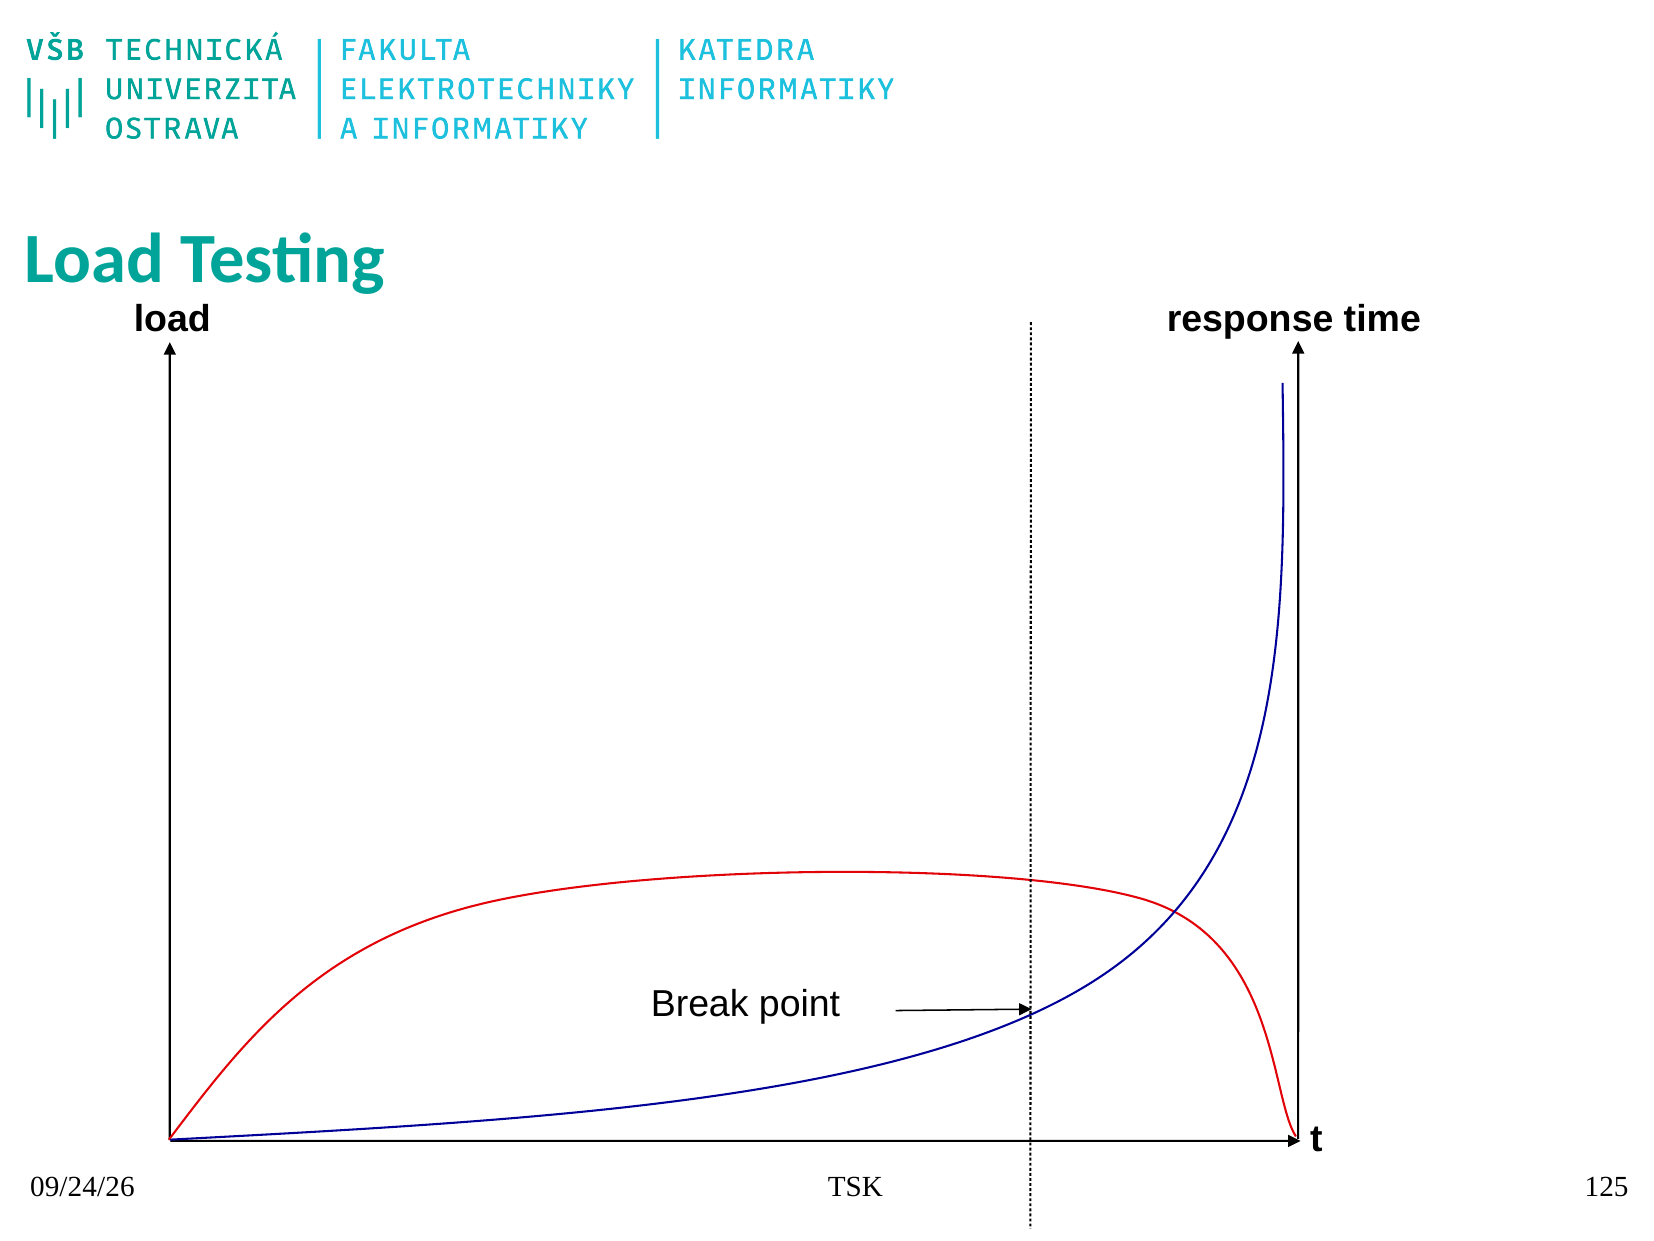

# Load Testing
load
response time
Break point
t
TSK
125